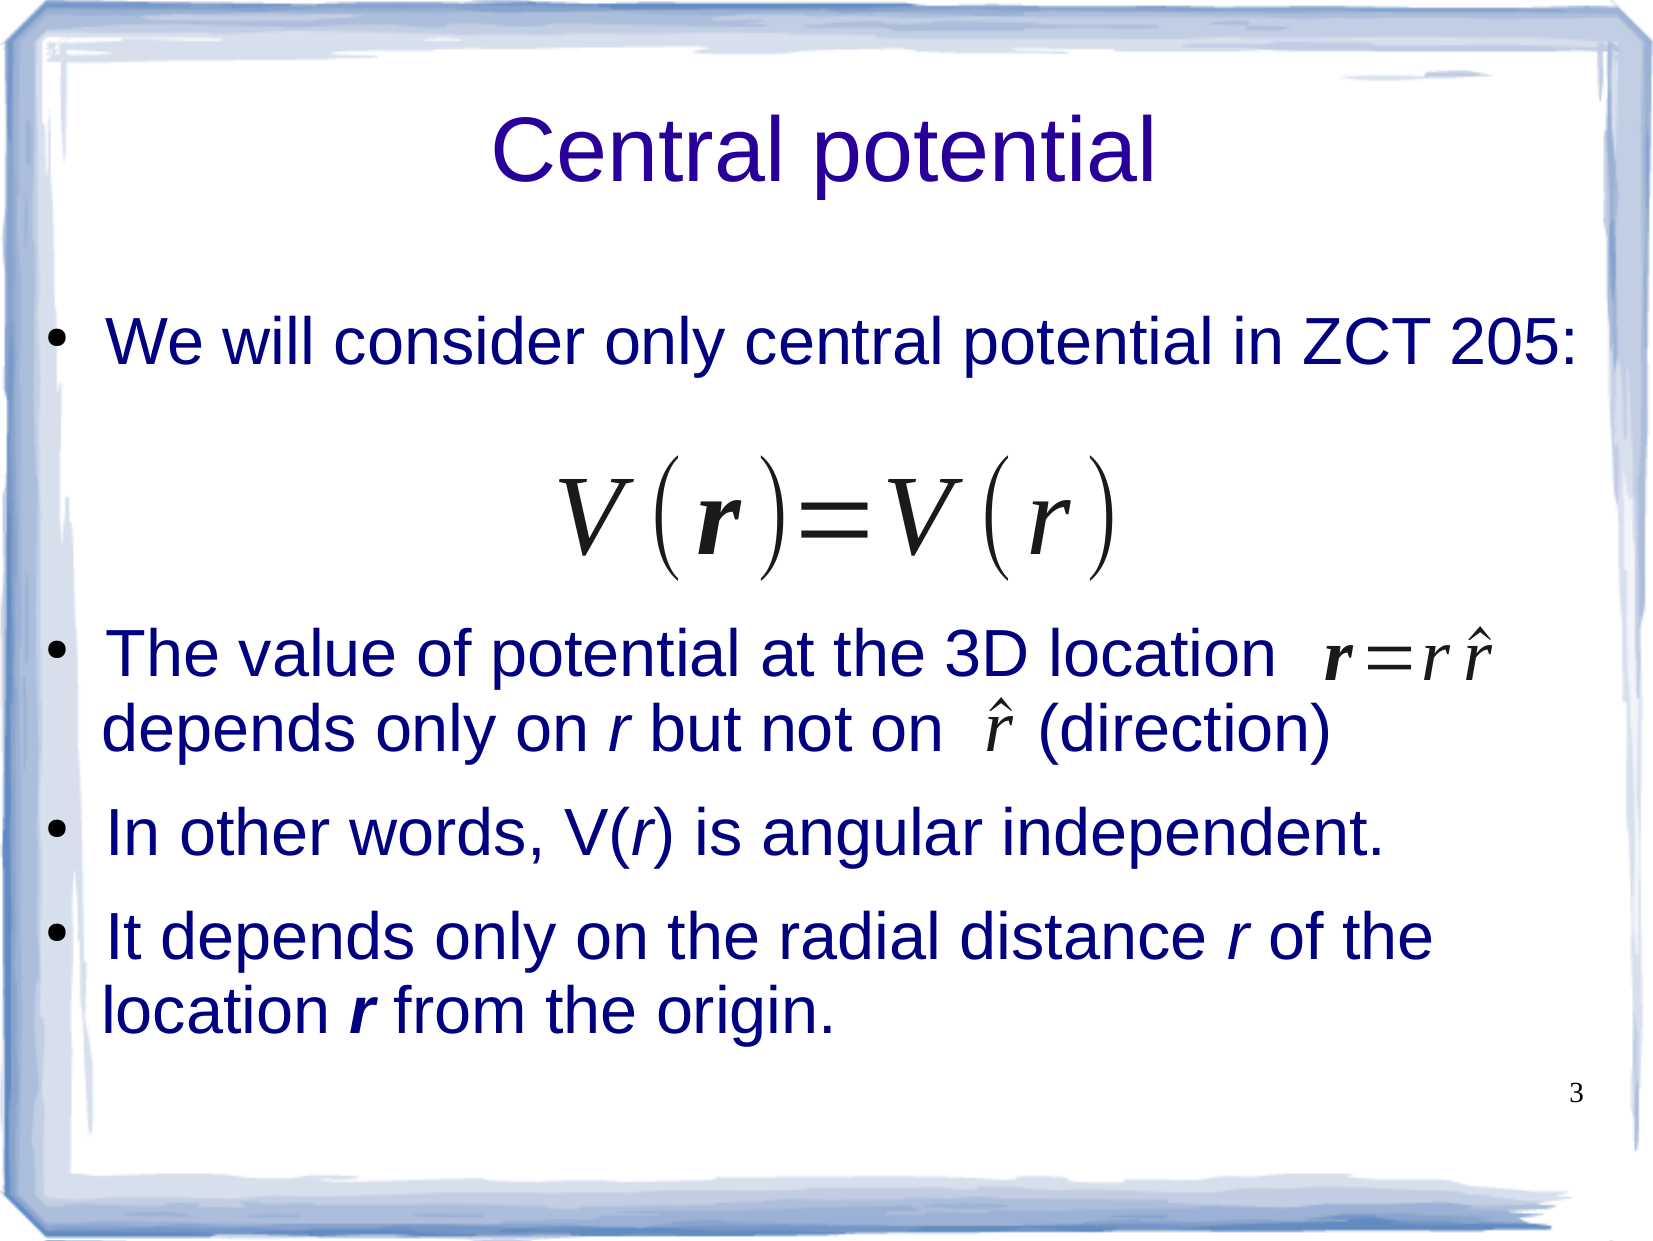

# Central potential
 We will consider only central potential in ZCT 205:
 The value of potential at the 3D location depends only on r but not on (direction)
 In other words, V(r) is angular independent.
 It depends only on the radial distance r of the location r from the origin.
3